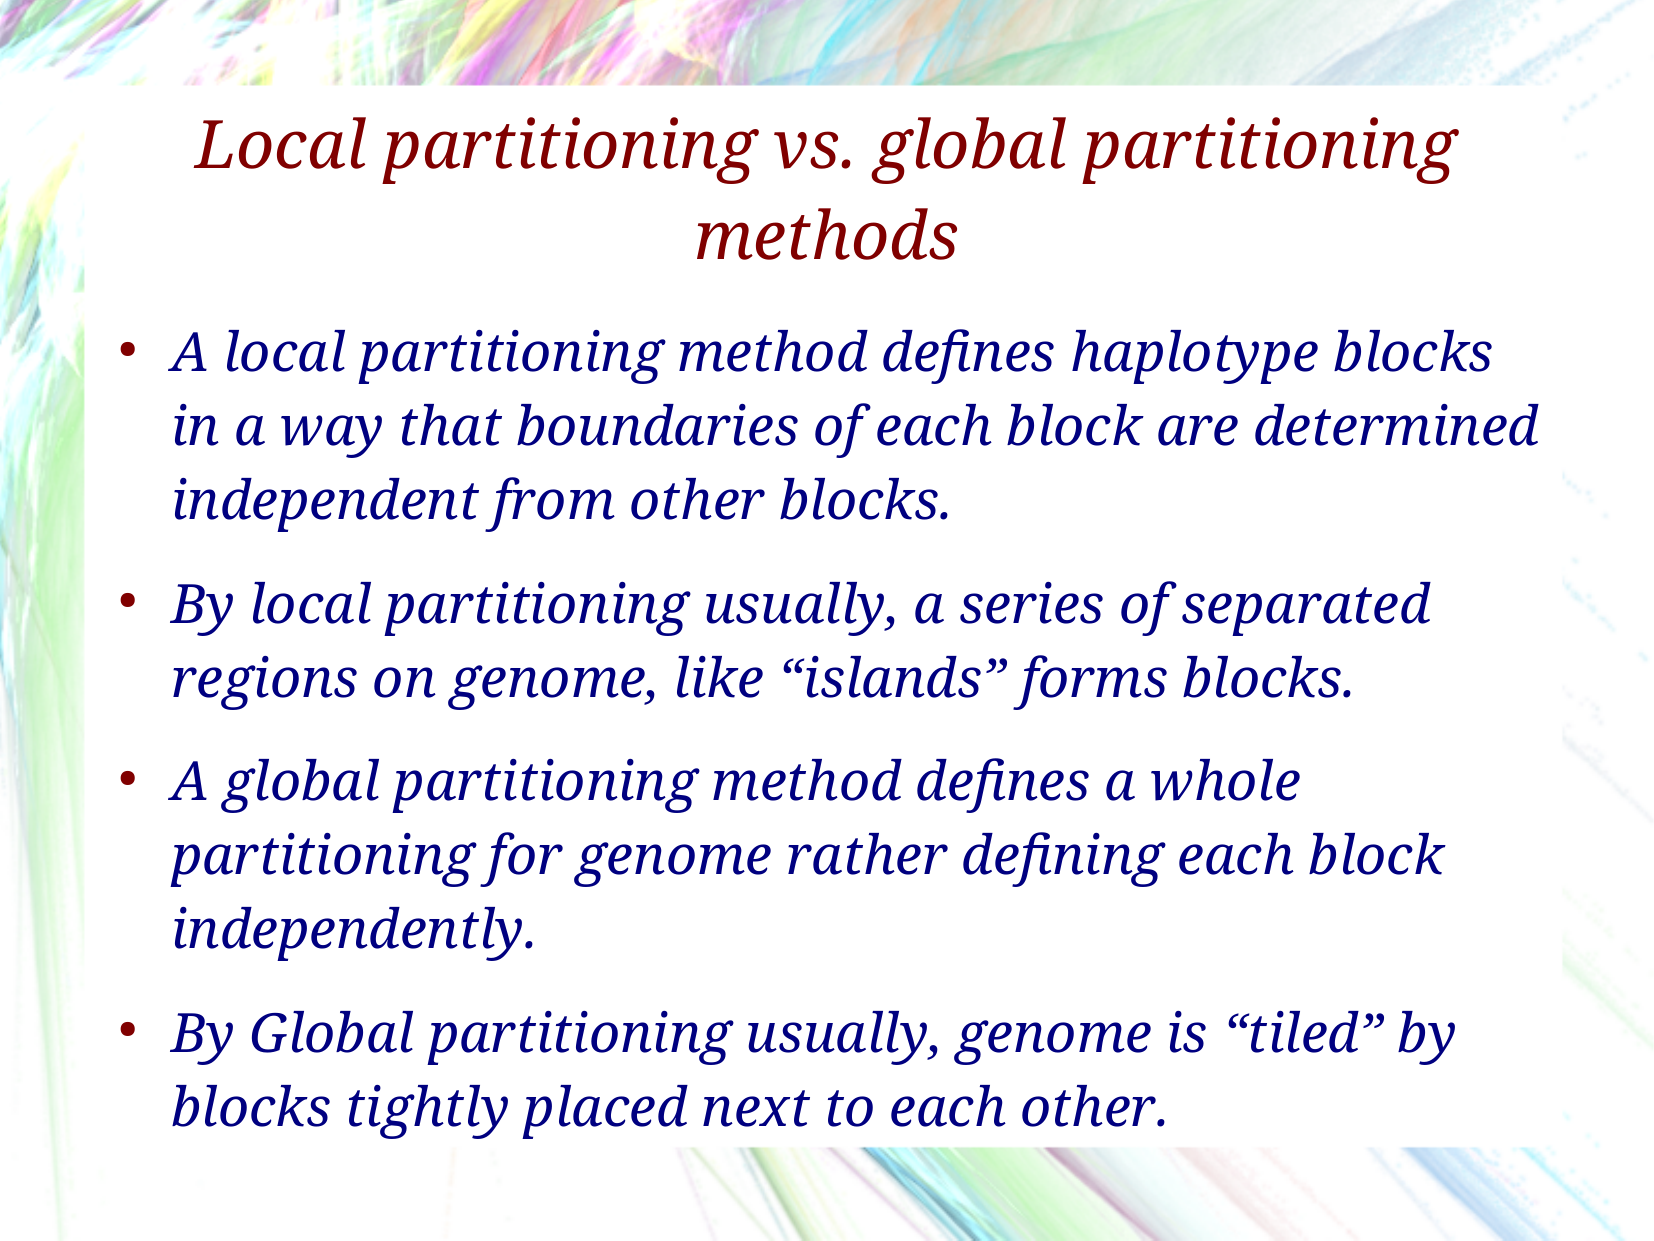

# Local partitioning vs. global partitioning methods
A local partitioning method defines haplotype blocks in a way that boundaries of each block are determined independent from other blocks.
By local partitioning usually, a series of separated regions on genome, like “islands” forms blocks.
A global partitioning method defines a whole partitioning for genome rather defining each block independently.
By Global partitioning usually, genome is “tiled” by blocks tightly placed next to each other.